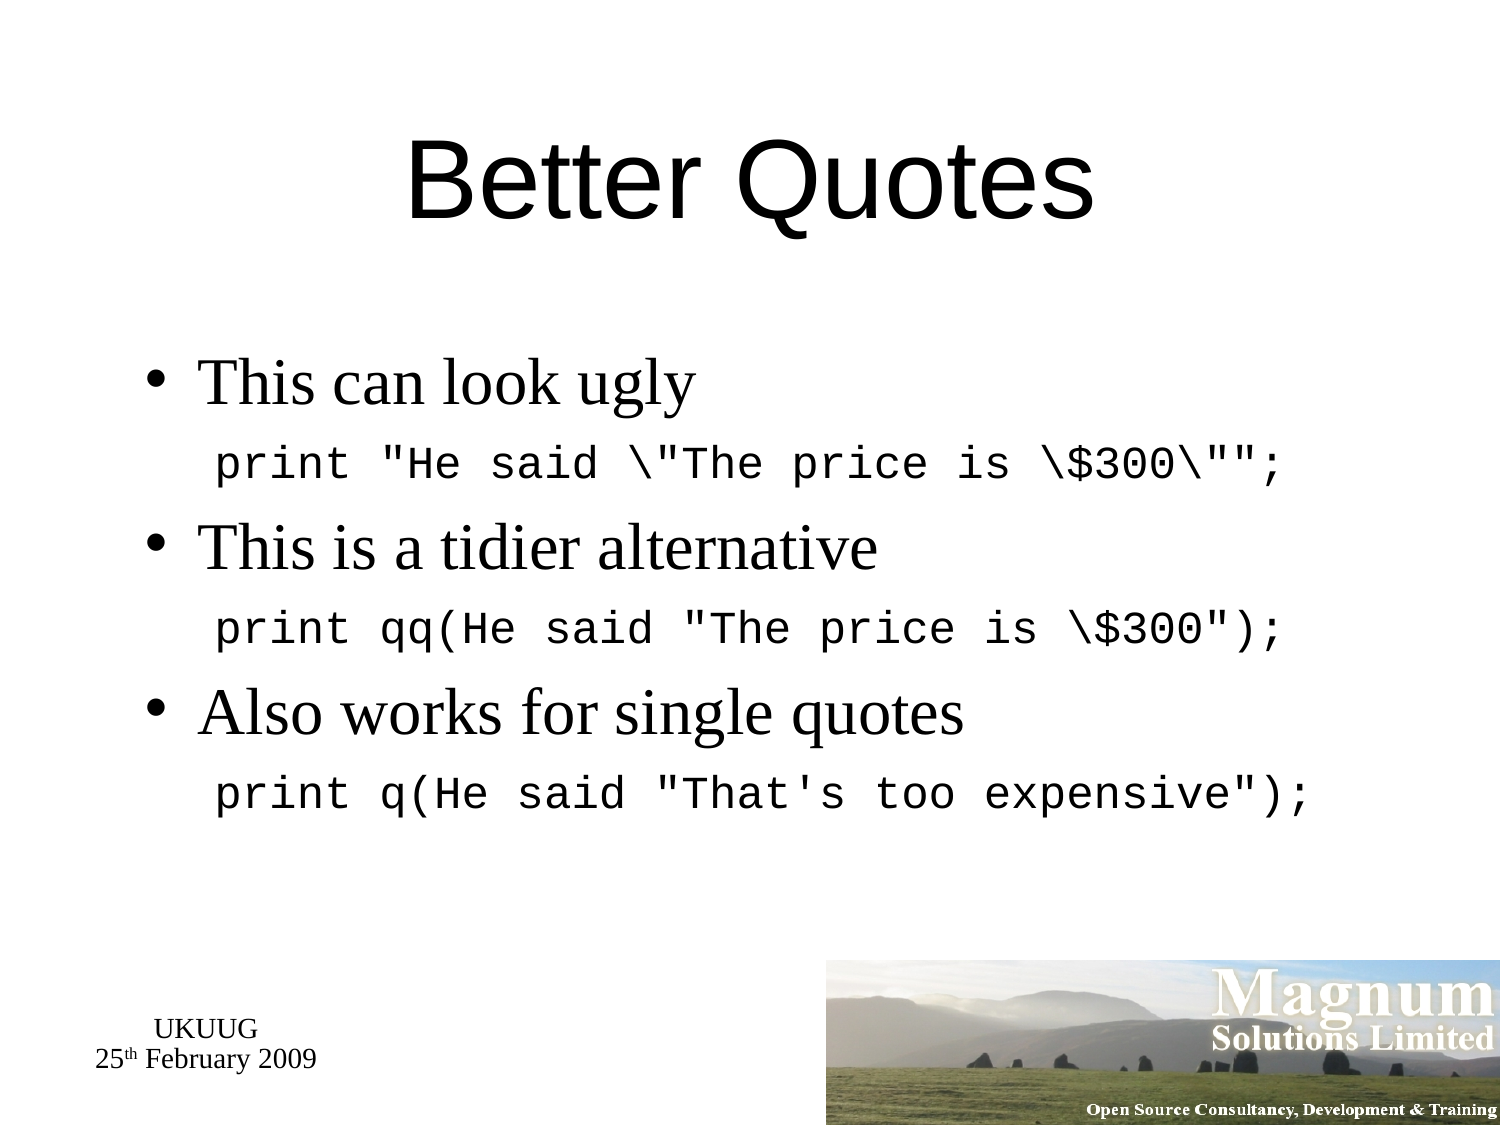

# Better Quotes
This can look ugly
 print "He said \"The price is \$300\"";
This is a tidier alternative
 print qq(He said "The price is \$300");
Also works for single quotes
 print q(He said "That's too expensive");
26